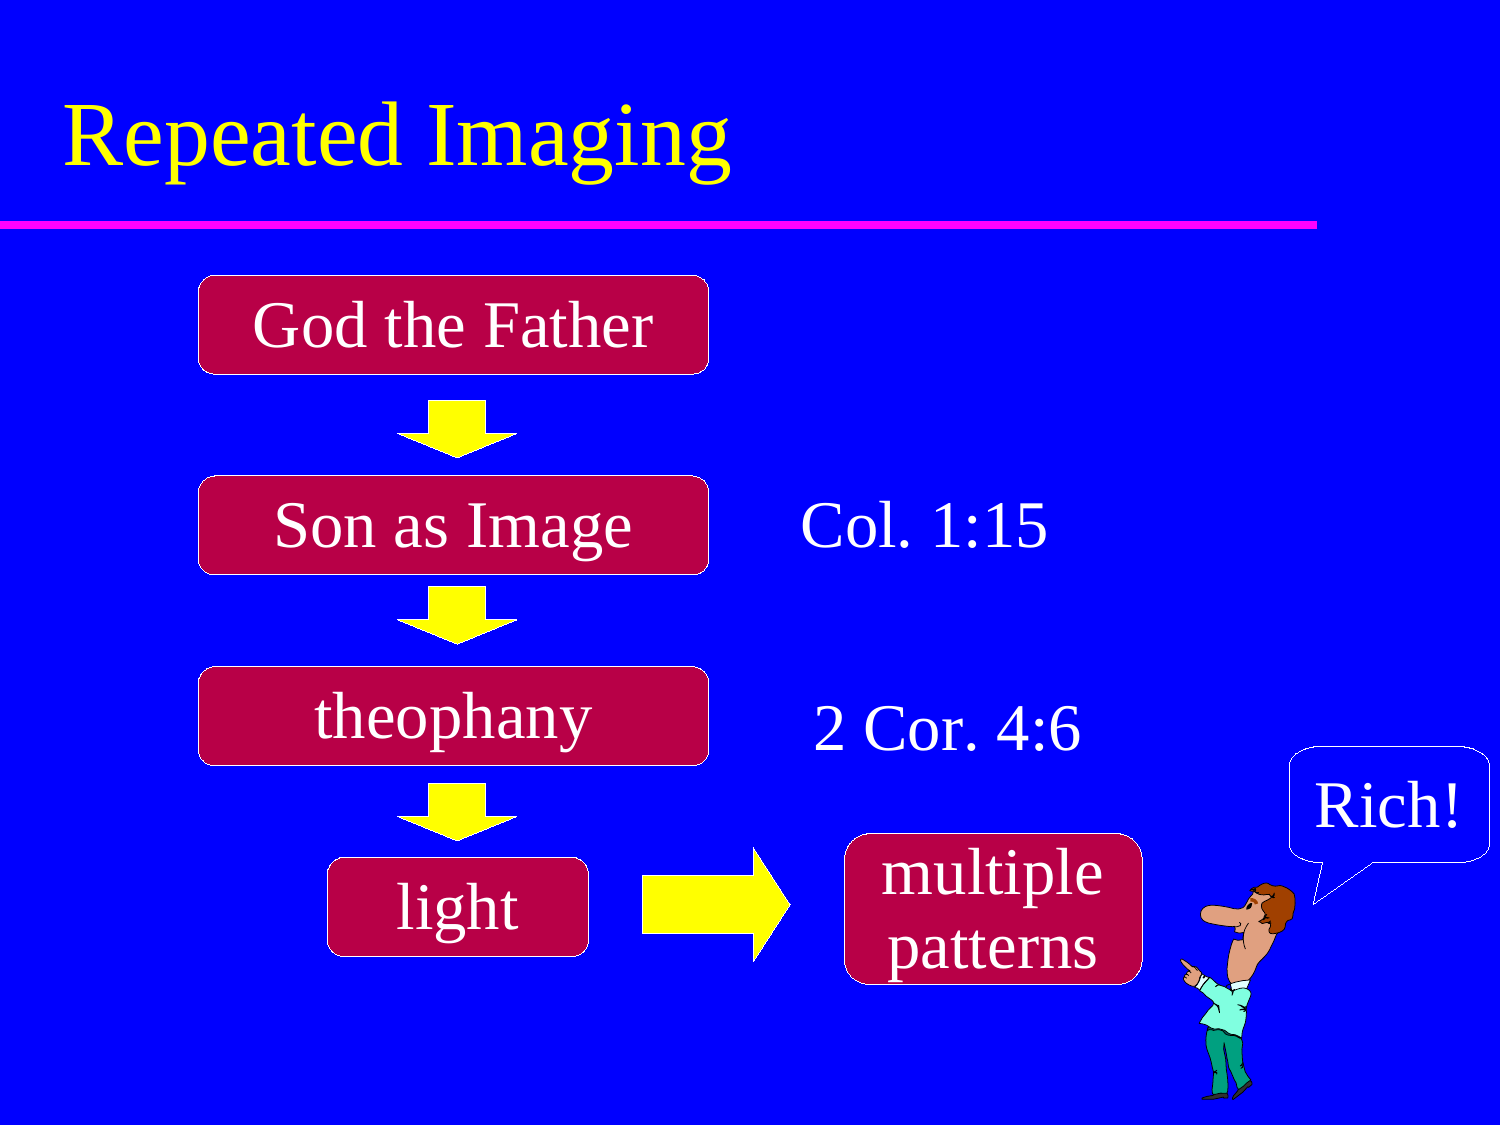

# Repeated Imaging
God the Father
Son as Image
Col. 1:15
theophany
2 Cor. 4:6
Rich!
multiple
patterns
light